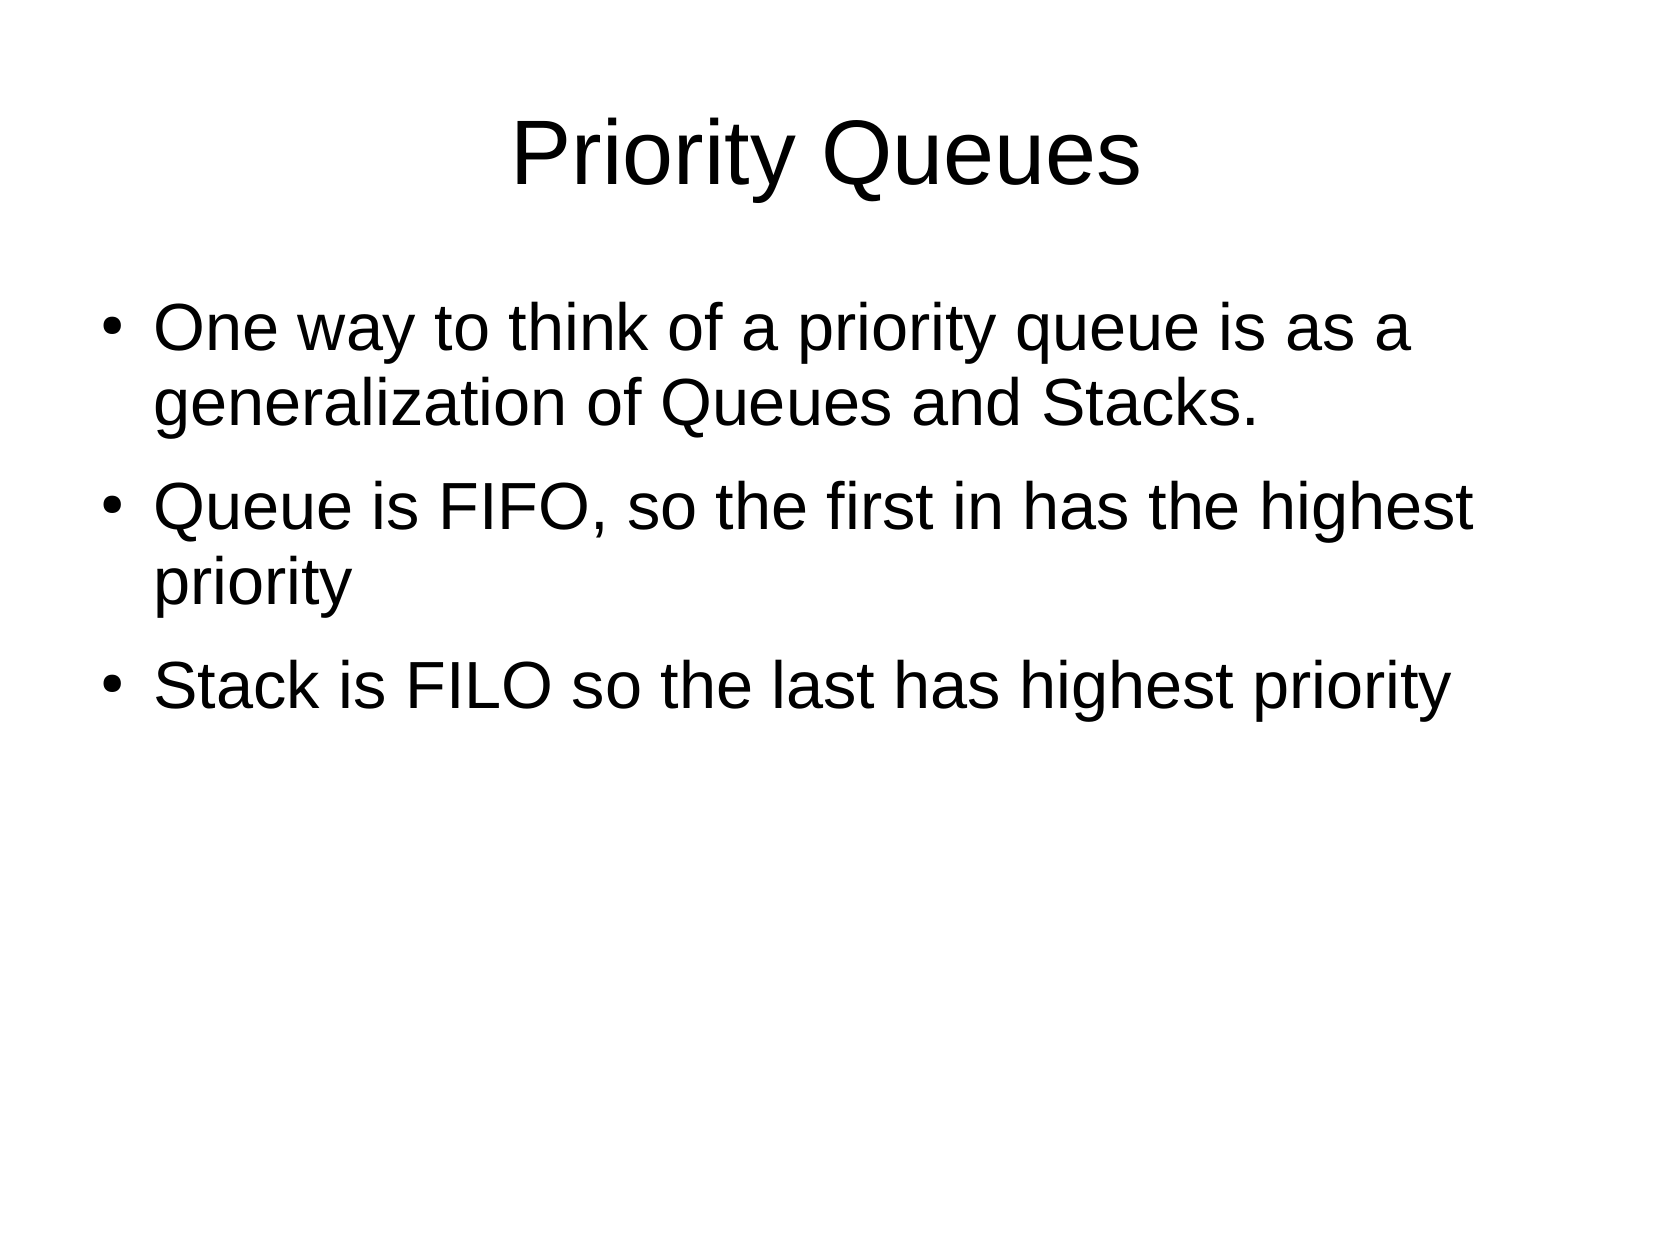

# Priority Queues
One way to think of a priority queue is as a generalization of Queues and Stacks.
Queue is FIFO, so the first in has the highest priority
Stack is FILO so the last has highest priority